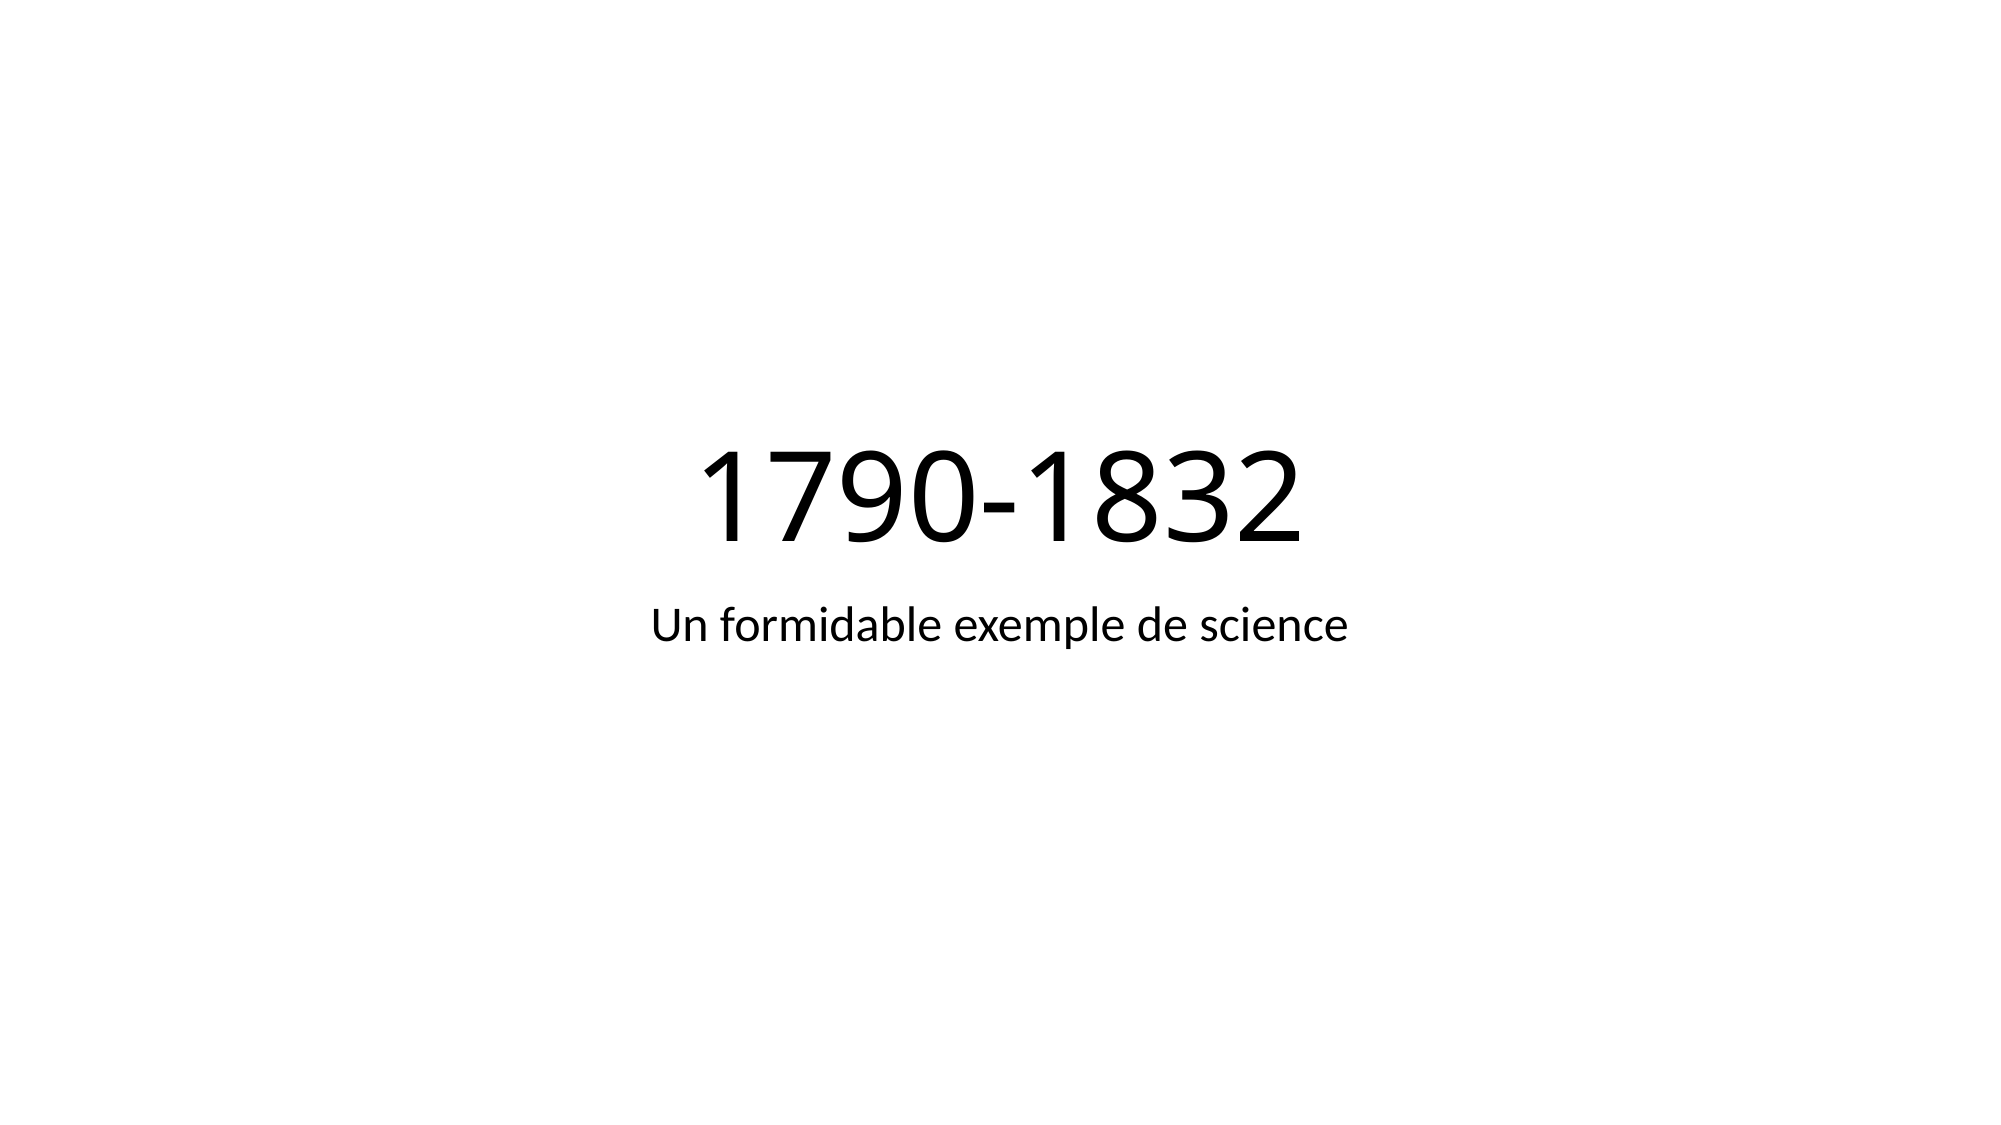

# 1790-1832
Un formidable exemple de science